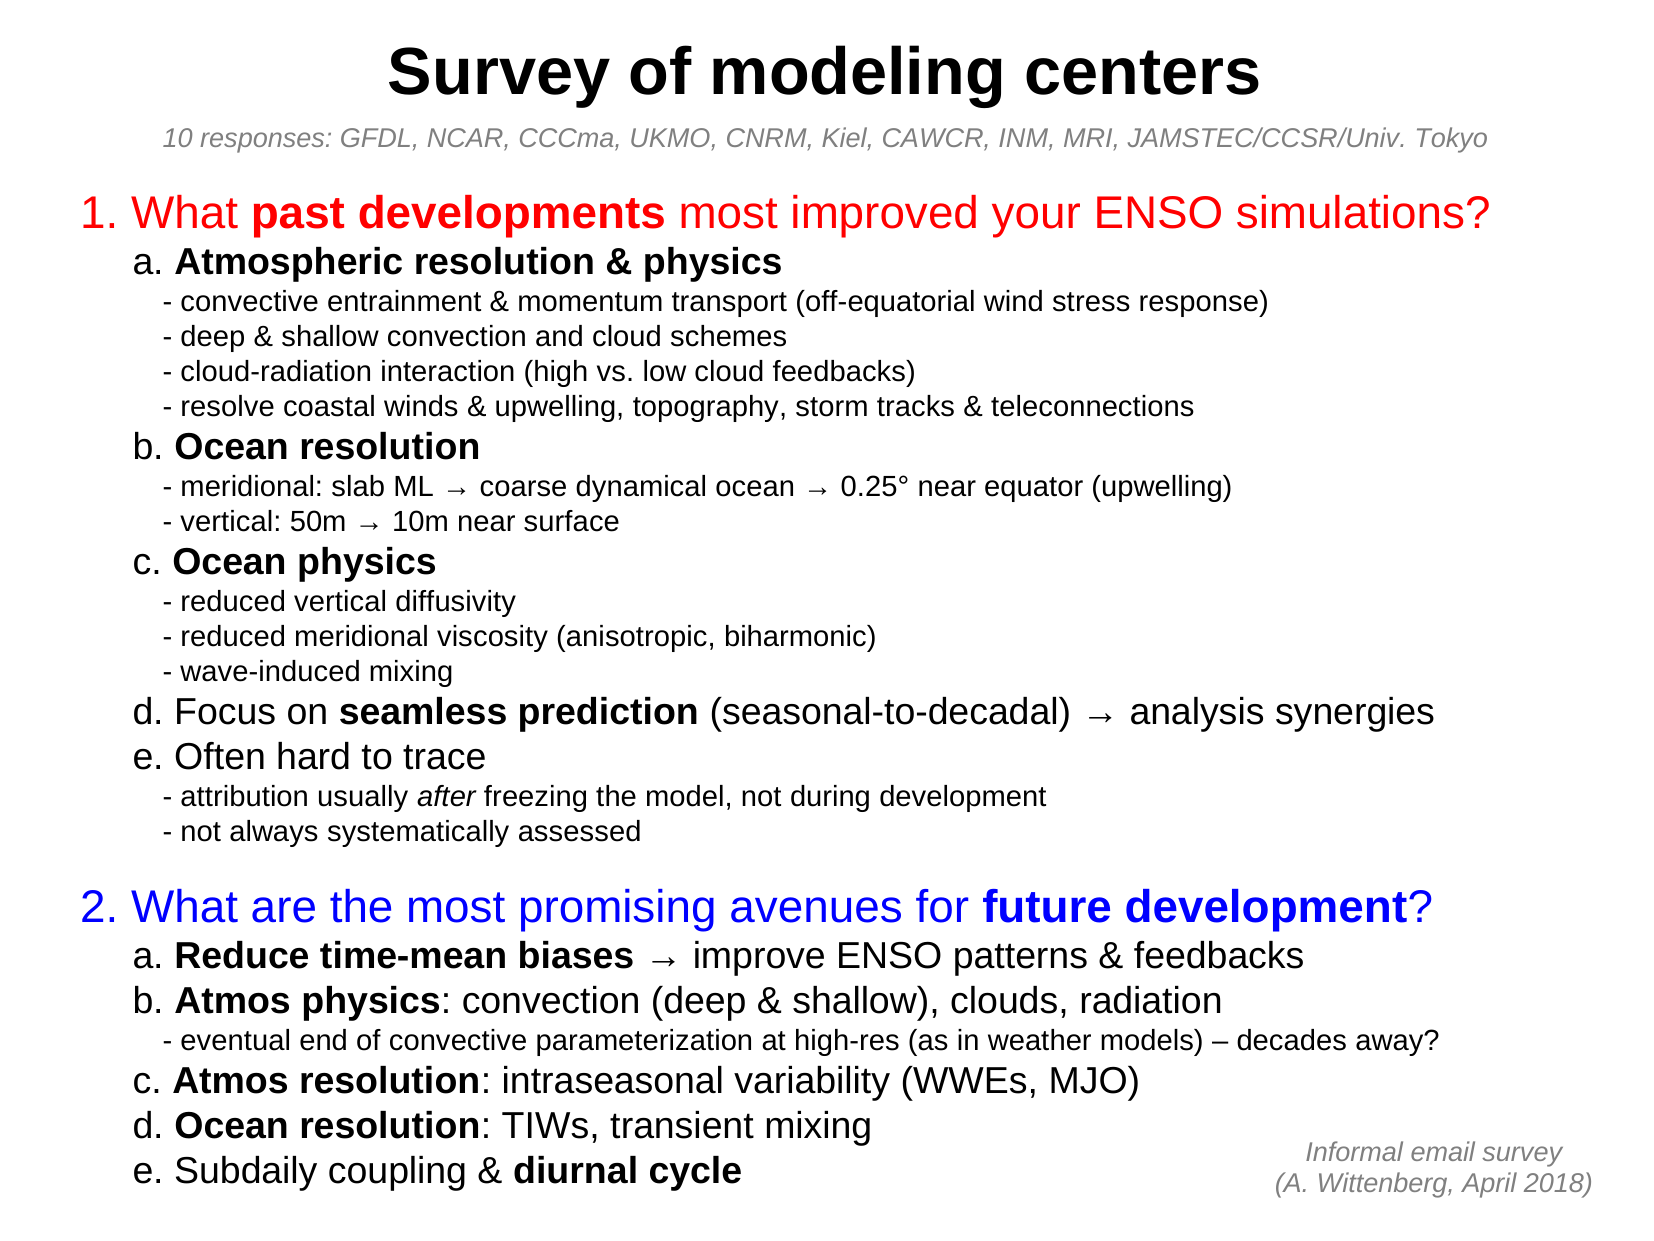

Survey of modeling centers
10 responses: GFDL, NCAR, CCCma, UKMO, CNRM, Kiel, CAWCR, INM, MRI, JAMSTEC/CCSR/Univ. Tokyo
1. What past developments most improved your ENSO simulations?
 a. Atmospheric resolution & physics
 - convective entrainment & momentum transport (off-equatorial wind stress response)
 - deep & shallow convection and cloud schemes
 - cloud-radiation interaction (high vs. low cloud feedbacks)
 - resolve coastal winds & upwelling, topography, storm tracks & teleconnections
 b. Ocean resolution
 - meridional: slab ML → coarse dynamical ocean → 0.25° near equator (upwelling)
 - vertical: 50m → 10m near surface
 c. Ocean physics
 - reduced vertical diffusivity
 - reduced meridional viscosity (anisotropic, biharmonic)
 - wave-induced mixing
 d. Focus on seamless prediction (seasonal-to-decadal) → analysis synergies
 e. Often hard to trace
 - attribution usually after freezing the model, not during development
 - not always systematically assessed
2. What are the most promising avenues for future development?
 a. Reduce time-mean biases → improve ENSO patterns & feedbacks
 b. Atmos physics: convection (deep & shallow), clouds, radiation
 - eventual end of convective parameterization at high-res (as in weather models) – decades away?
 c. Atmos resolution: intraseasonal variability (WWEs, MJO)
 d. Ocean resolution: TIWs, transient mixing
 e. Subdaily coupling & diurnal cycle
Informal email survey
(A. Wittenberg, April 2018)